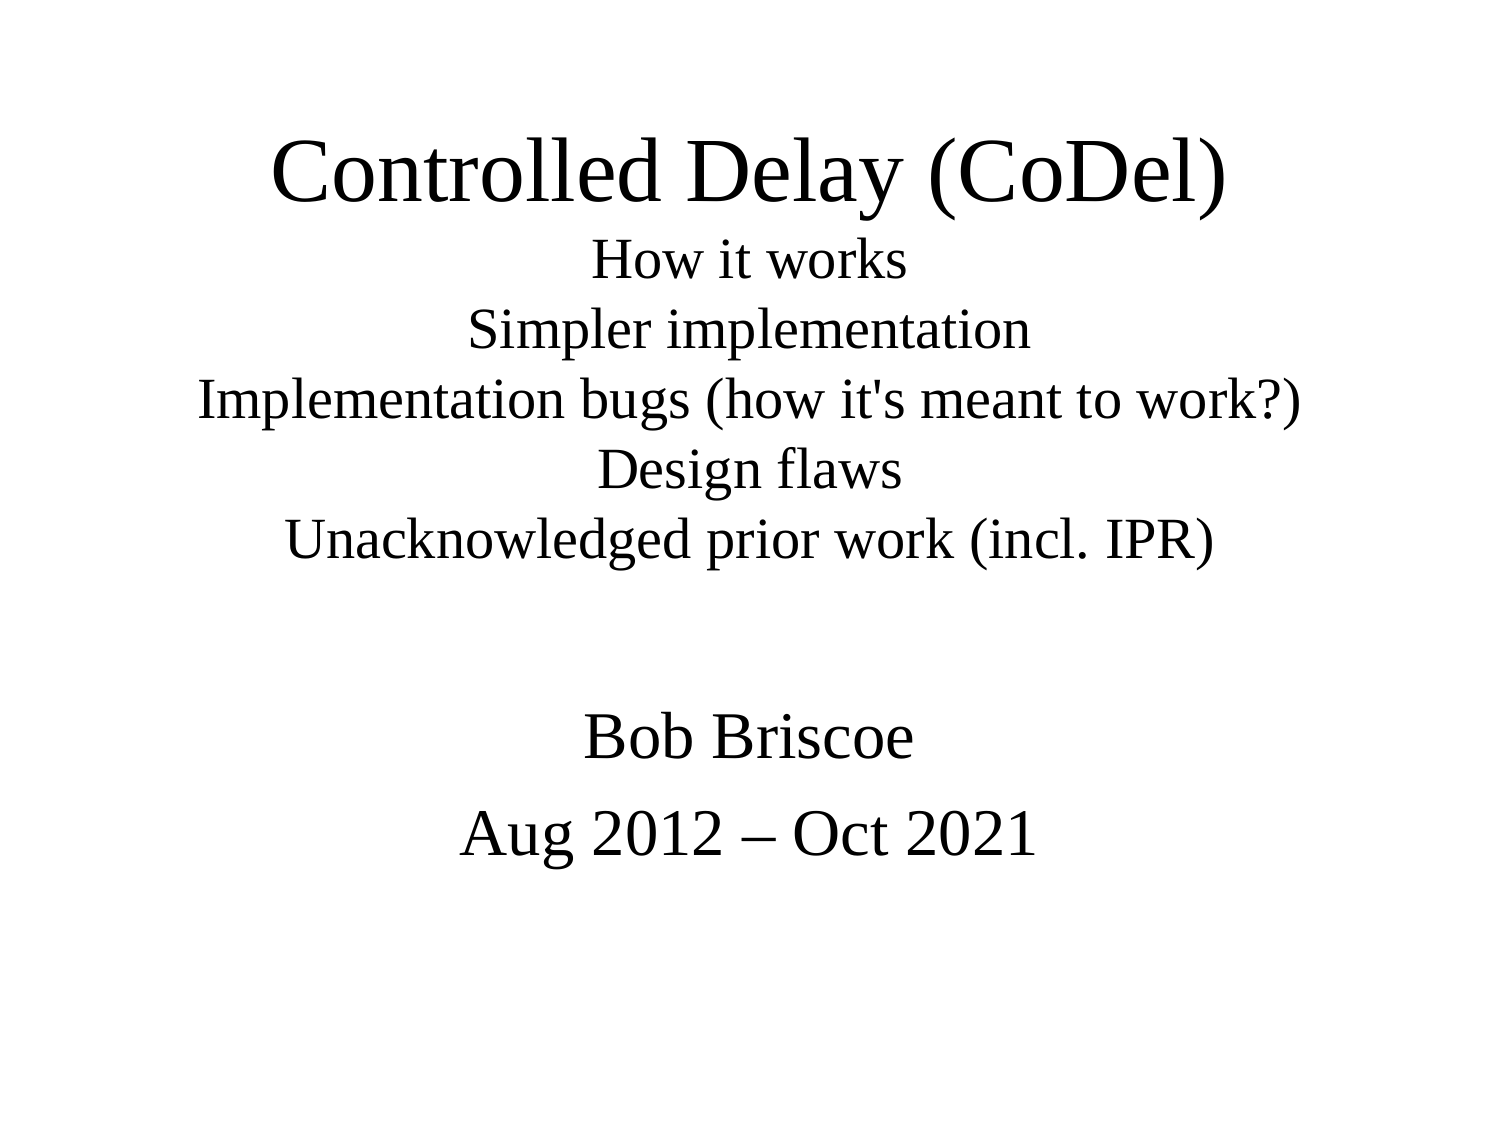

Controlled Delay (CoDel)
How it works
Simpler implementation
Implementation bugs (how it's meant to work?)
Design flaws
Unacknowledged prior work (incl. IPR)
Bob Briscoe
Aug 2012 – Oct 2021